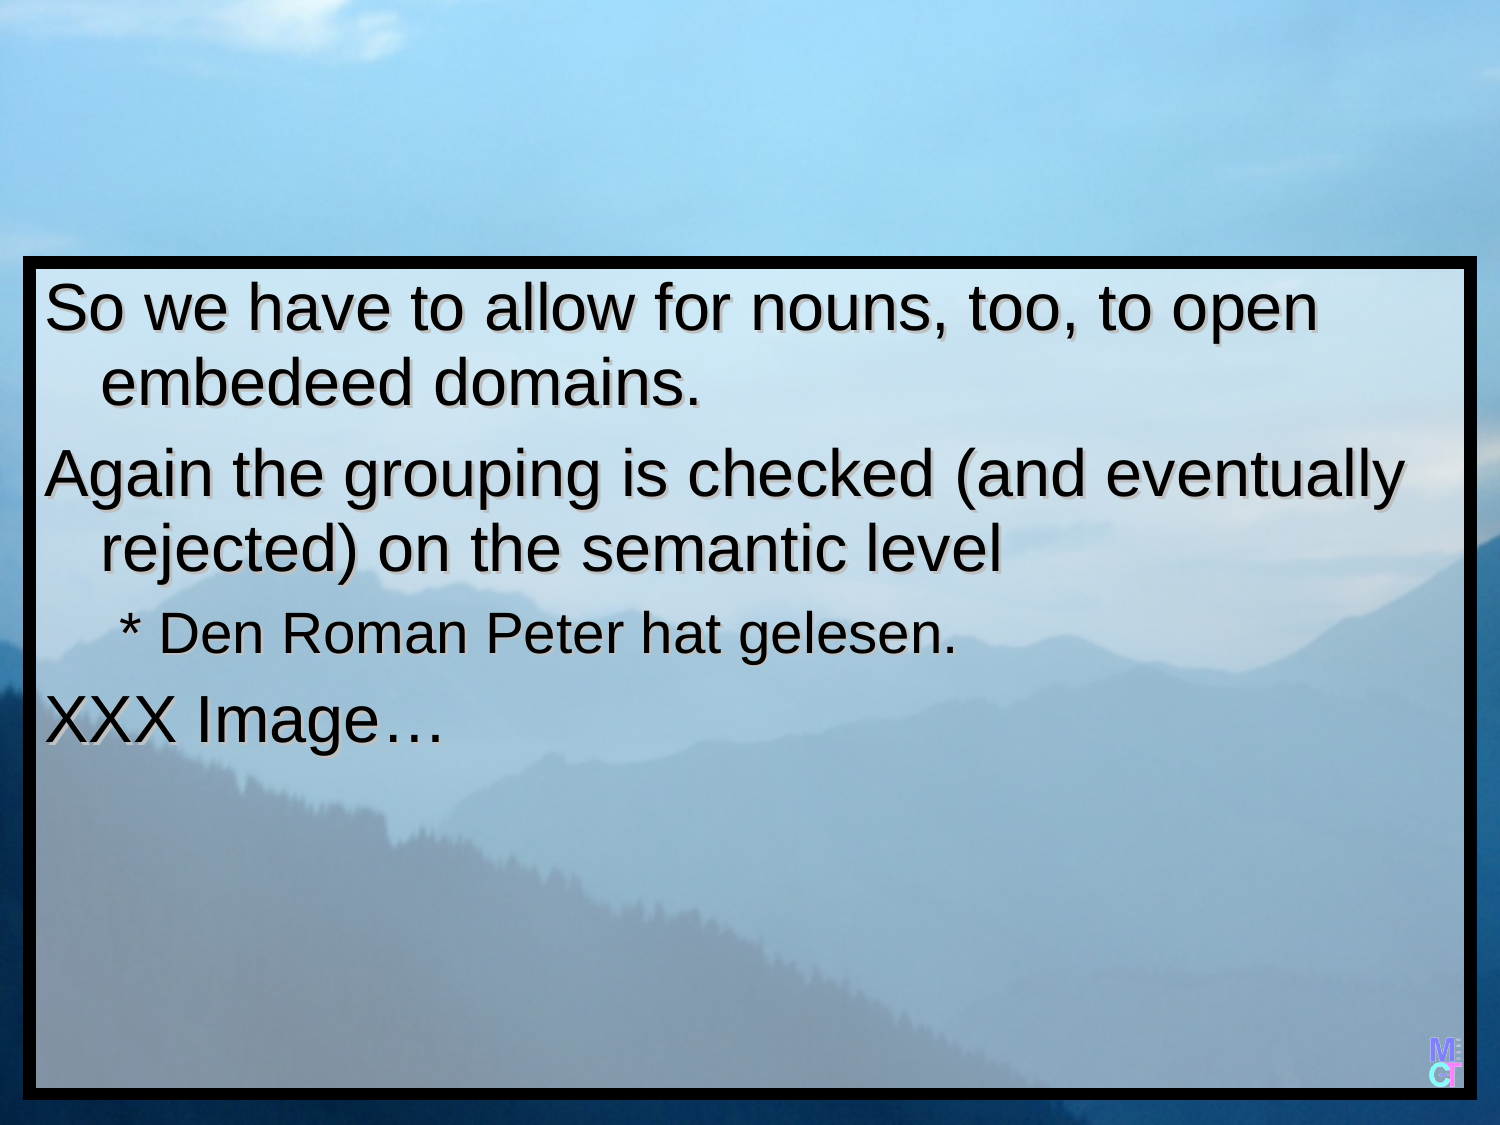

#
So we have to allow for nouns, too, to open embedeed domains.
Again the grouping is checked (and eventually rejected) on the semantic level
* Den Roman Peter hat gelesen.
XXX Image…